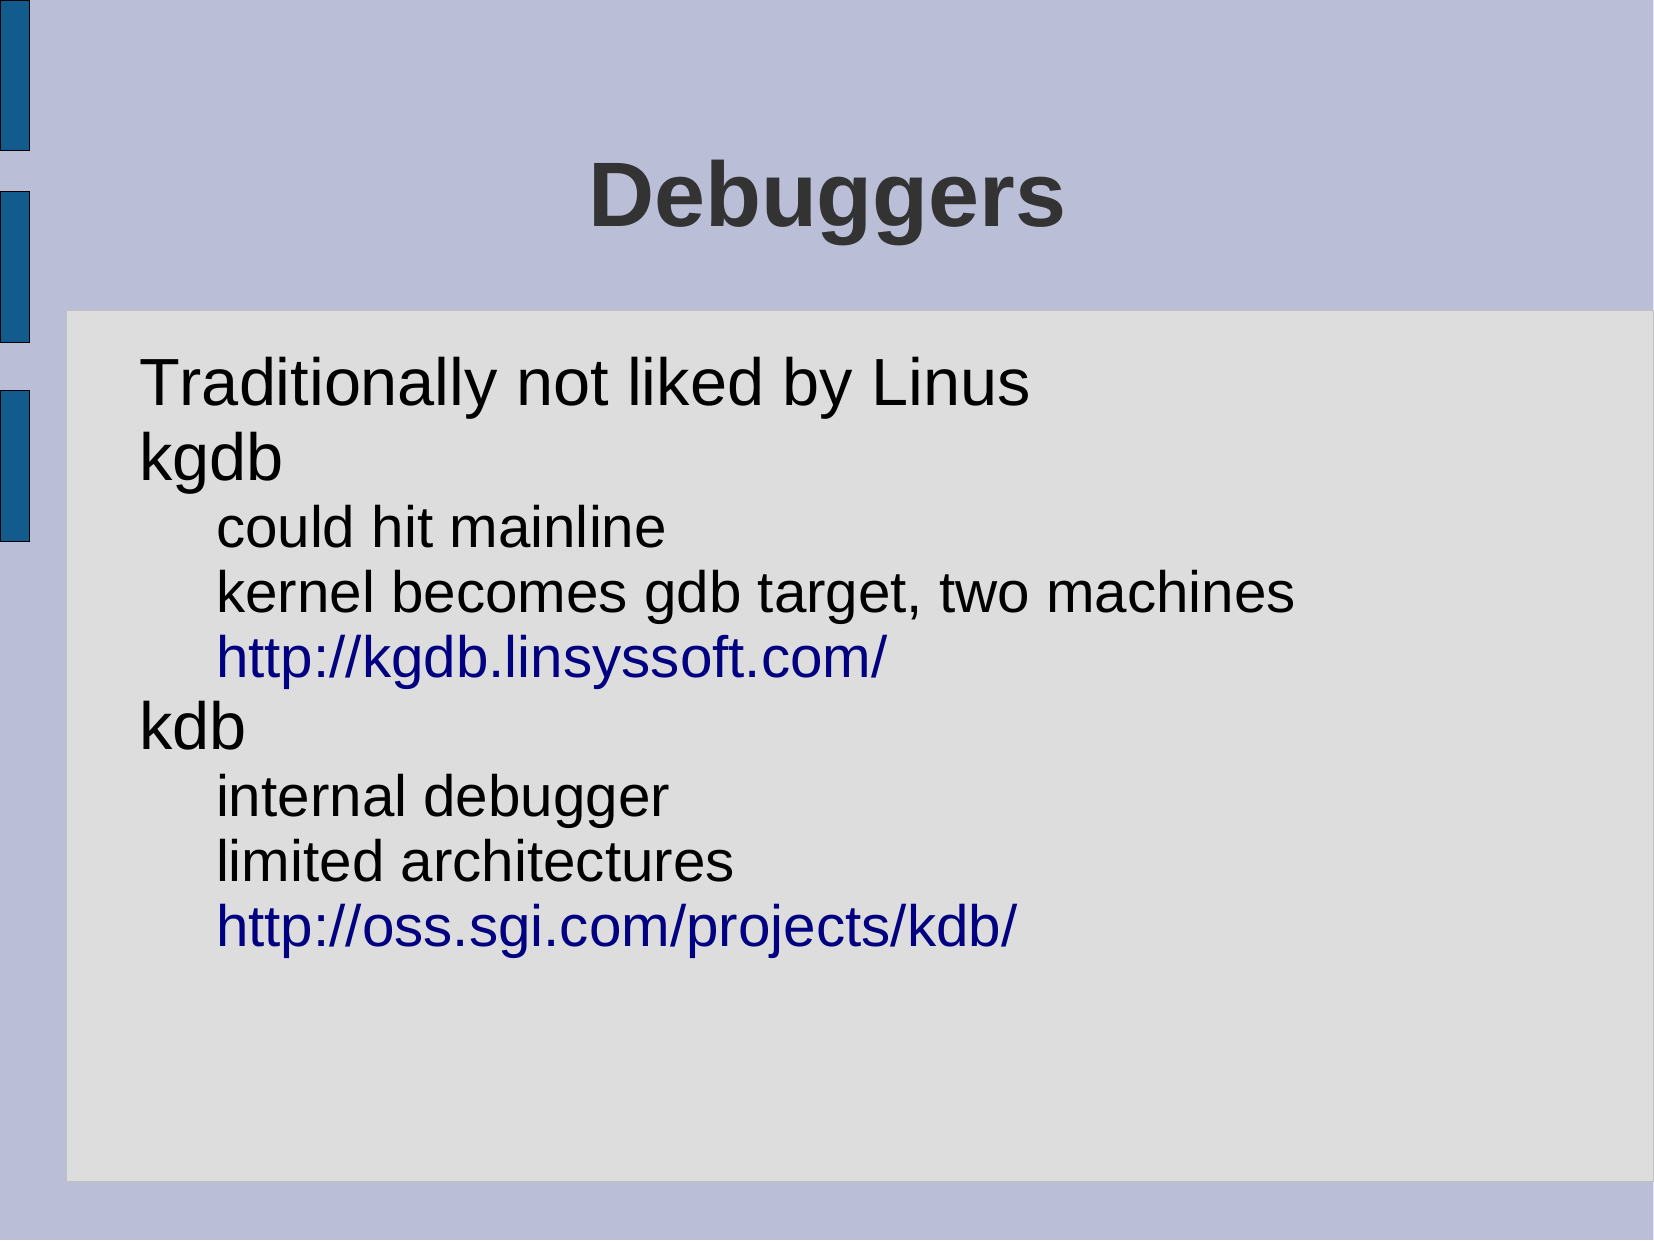

# Debuggers
Traditionally not liked by Linus
kgdb
could hit mainline
kernel becomes gdb target, two machines
http://kgdb.linsyssoft.com/
kdb
internal debugger
limited architectures
http://oss.sgi.com/projects/kdb/